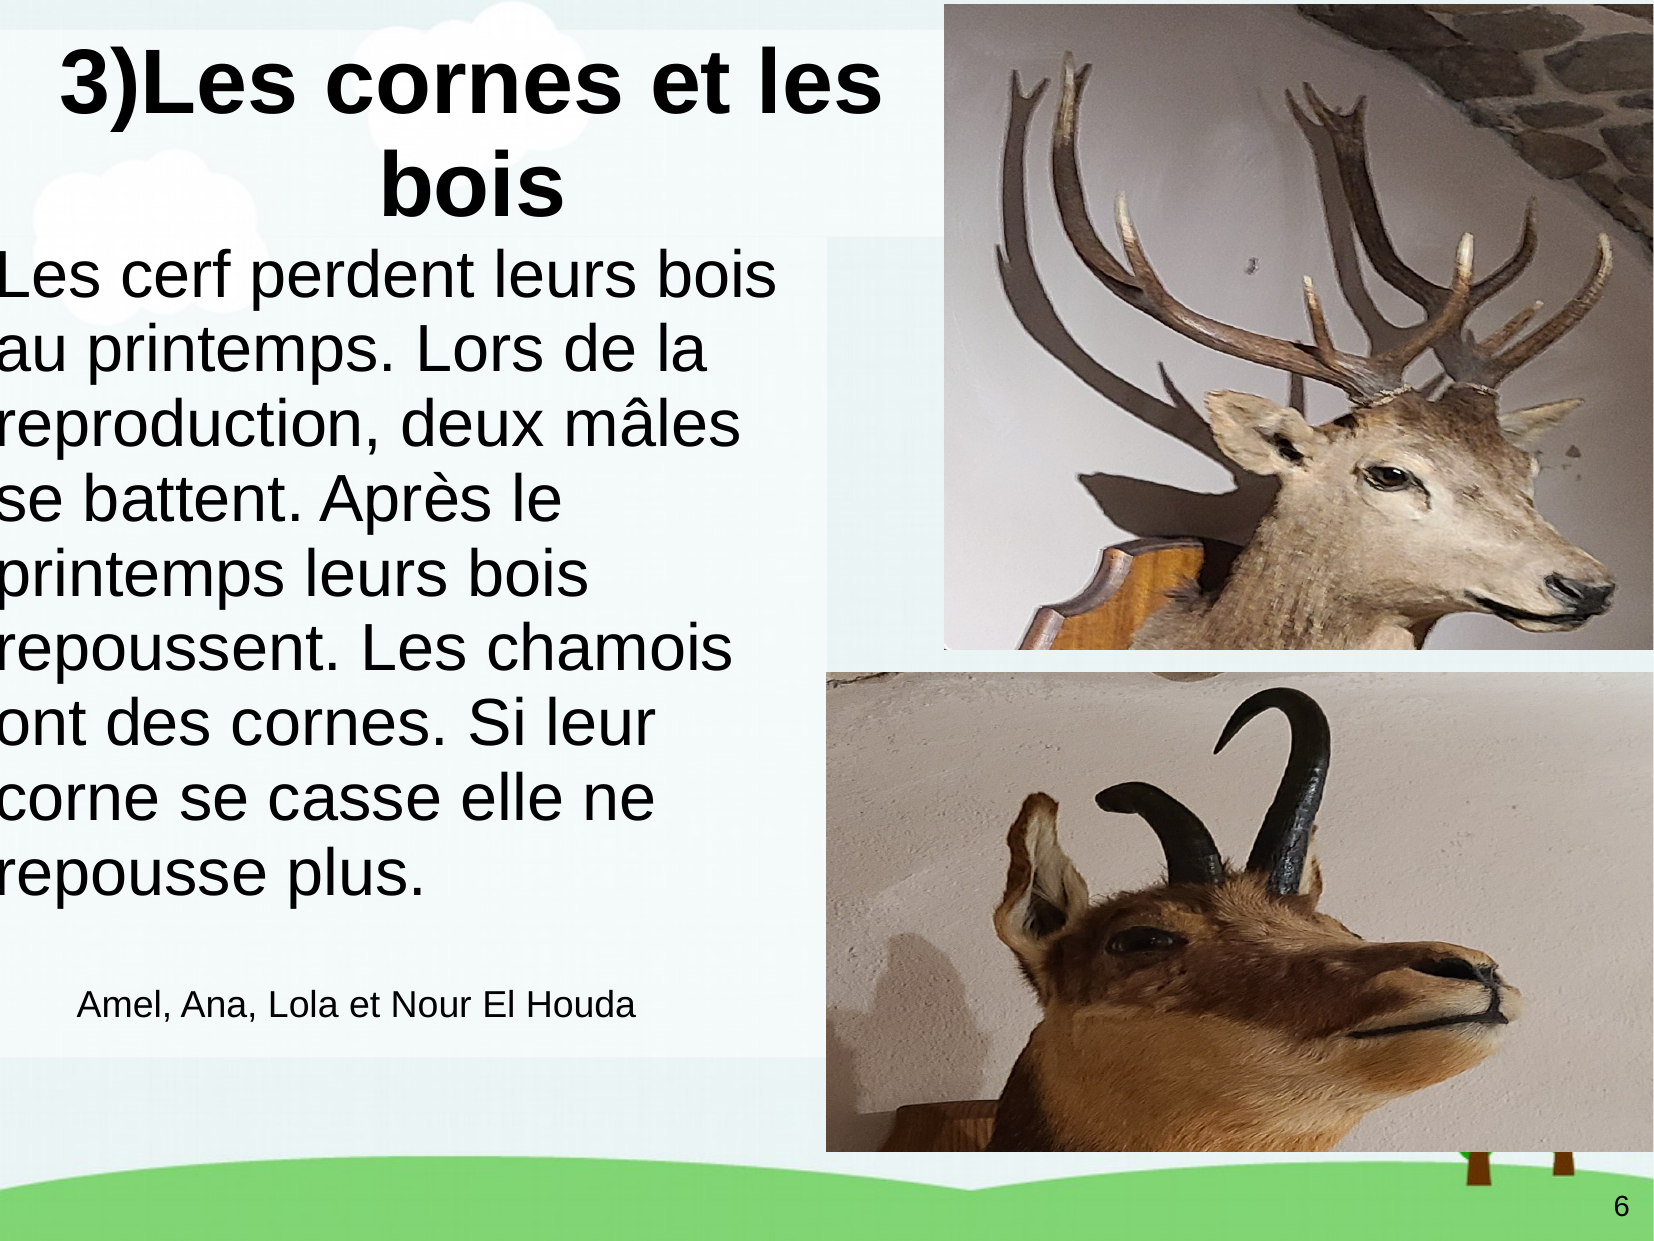

# 3)Les cornes et les bois
Les cerf perdent leurs bois au printemps. Lors de la reproduction, deux mâles se battent. Après le printemps leurs bois repoussent. Les chamois ont des cornes. Si leur corne se casse elle ne repousse plus.
Amel, Ana, Lola et Nour El Houda
6